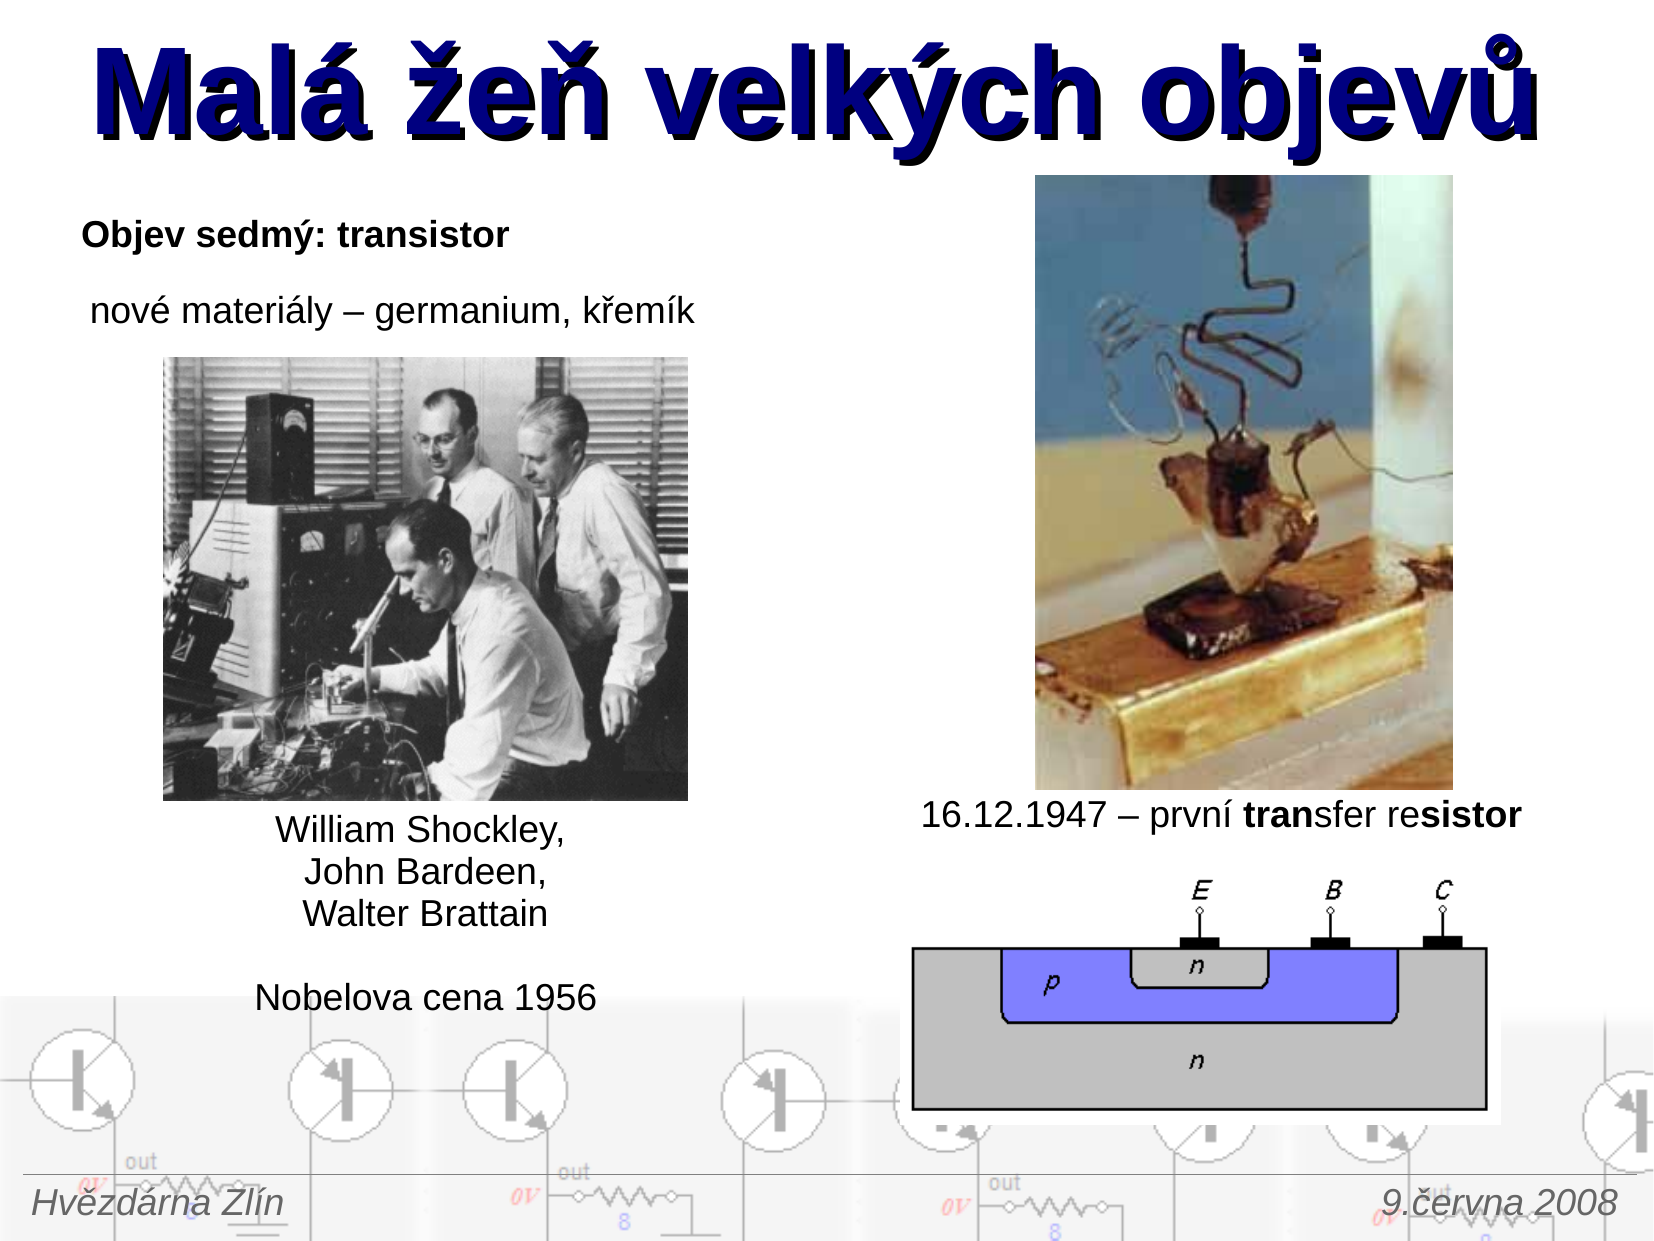

Malá žeň velkých objevů
Objev sedmý: transistor
nové materiály – germanium, křemík
16.12.1947 – první transfer resistor
William Shockley,
John Bardeen,
Walter Brattain
Nobelova cena 1956
Hvězdárna Zlín															9.června 2008